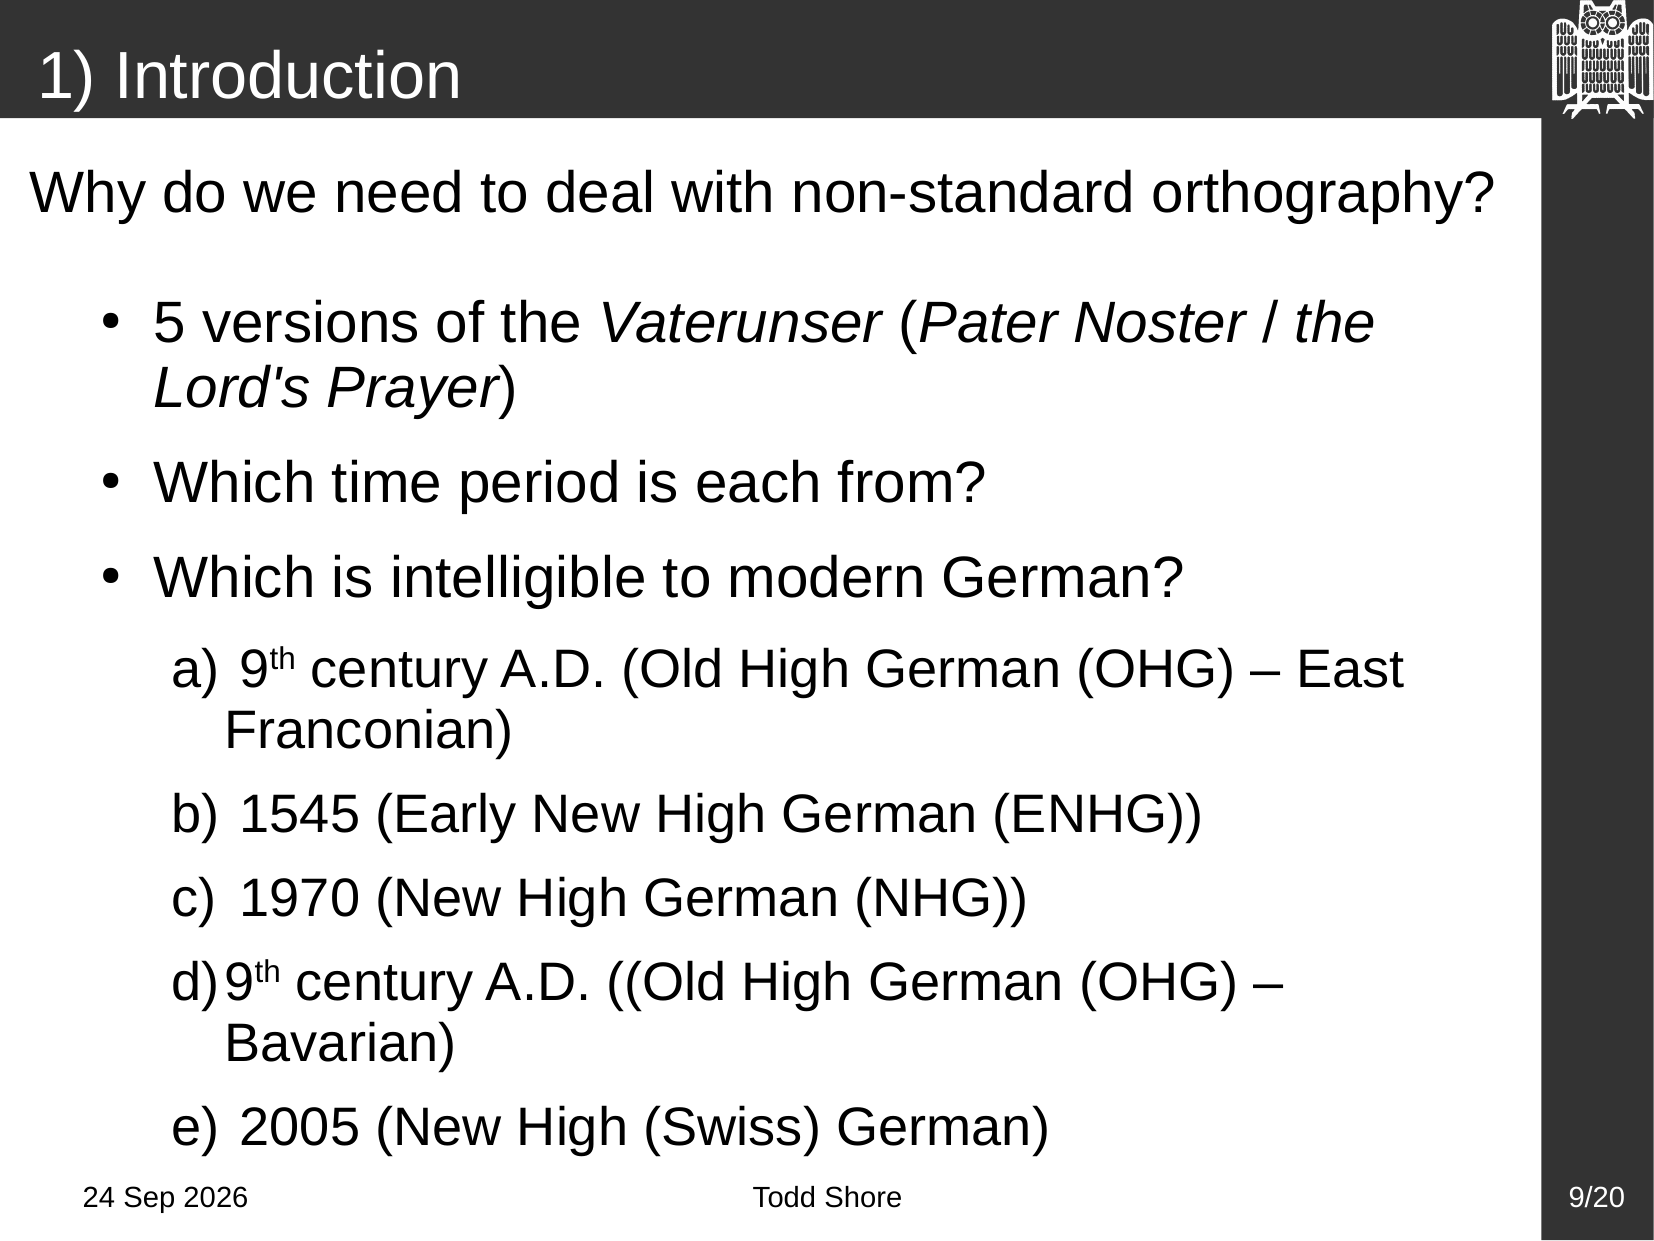

1) Introduction
Why do we need to deal with non-standard orthography?
# 5 versions of the Vaterunser (Pater Noster / the Lord's Prayer)
Which time period is each from?
Which is intelligible to modern German?
 9th century A.D. (Old High German (OHG) – East Franconian)
 1545 (Early New High German (ENHG))
 1970 (New High German (NHG))
9th century A.D. ((Old High German (OHG) – Bavarian)
 2005 (New High (Swiss) German)
9